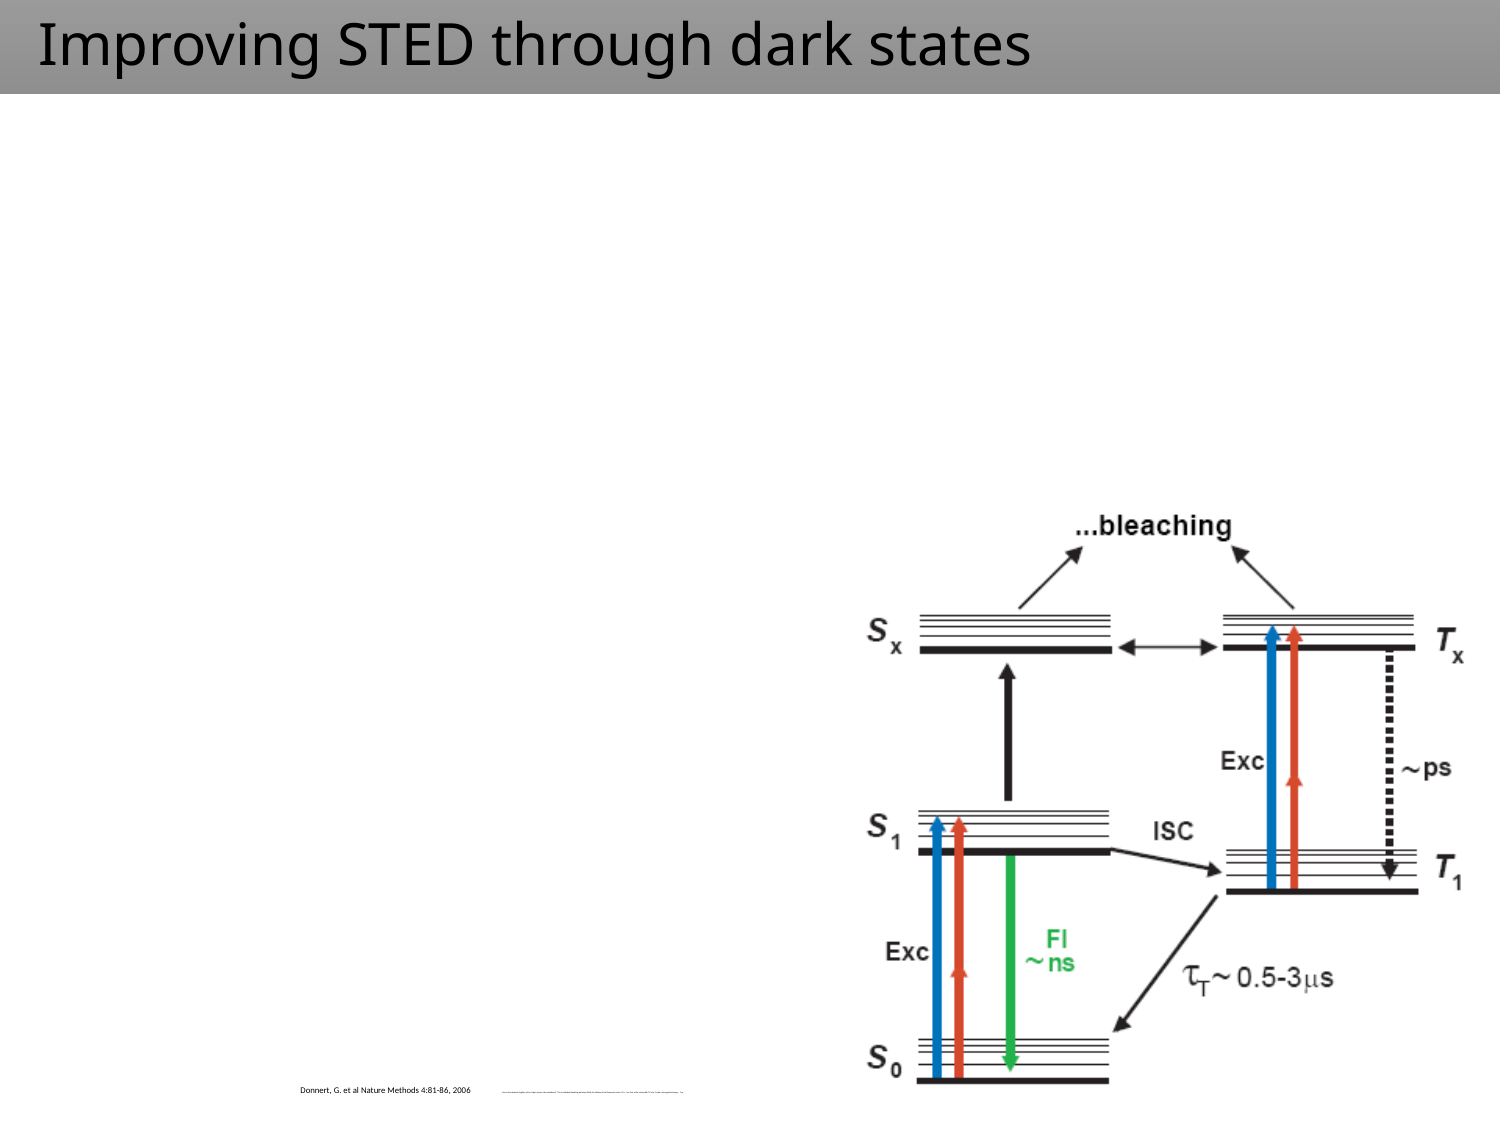

# Improving STED through dark states
Improving the fluorescence signal to noise ratio
Increasing the concentration of labeling- it is linked to biological question
Increasing the intensity of excitation –enhanced triplet buildup and photobleaching
Solution – PULSED EXCITATION
How to chose appropriate frequency?
the mode-locked Ti:Sapphire at f= 80 MHz Dt = 1/f of 10-25 ns
10 times larger than the typical lifetime of the fluorescent S1 state
Dt =0.5-2 μs boost the number of photons
emitted from a molecule before bleaching
Donnert, G. et al Nature Methods 4:81-86, 2006
Due to the chemical fragility of the triplet system, the excitation of T1 is an effective bleaching pathway. While the lifetime of the fluorescent state S1 is 1 ns, that of the vulnerable T1 is by 3 orders of magnitude longer: 1 μs.